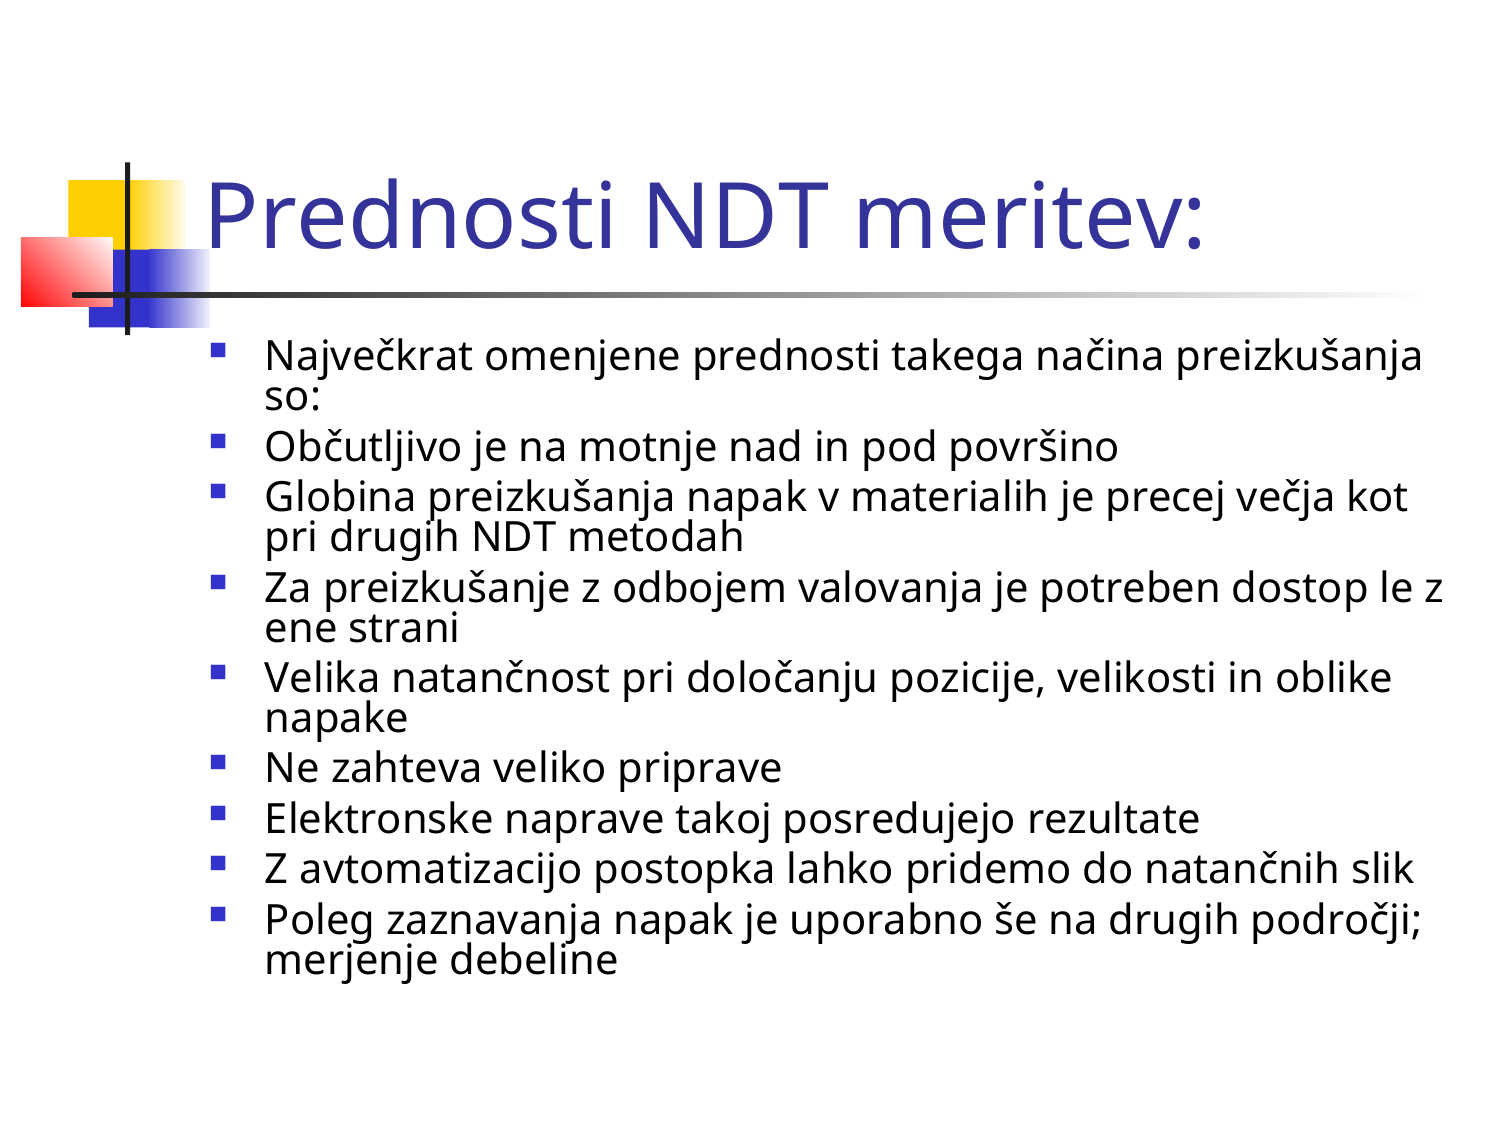

# Prednosti NDT meritev:
Največkrat omenjene prednosti takega načina preizkušanja so:
Občutljivo je na motnje nad in pod površino
Globina preizkušanja napak v materialih je precej večja kot pri drugih NDT metodah
Za preizkušanje z odbojem valovanja je potreben dostop le z ene strani
Velika natančnost pri določanju pozicije, velikosti in oblike napake
Ne zahteva veliko priprave
Elektronske naprave takoj posredujejo rezultate
Z avtomatizacijo postopka lahko pridemo do natančnih slik
Poleg zaznavanja napak je uporabno še na drugih področji; merjenje debeline